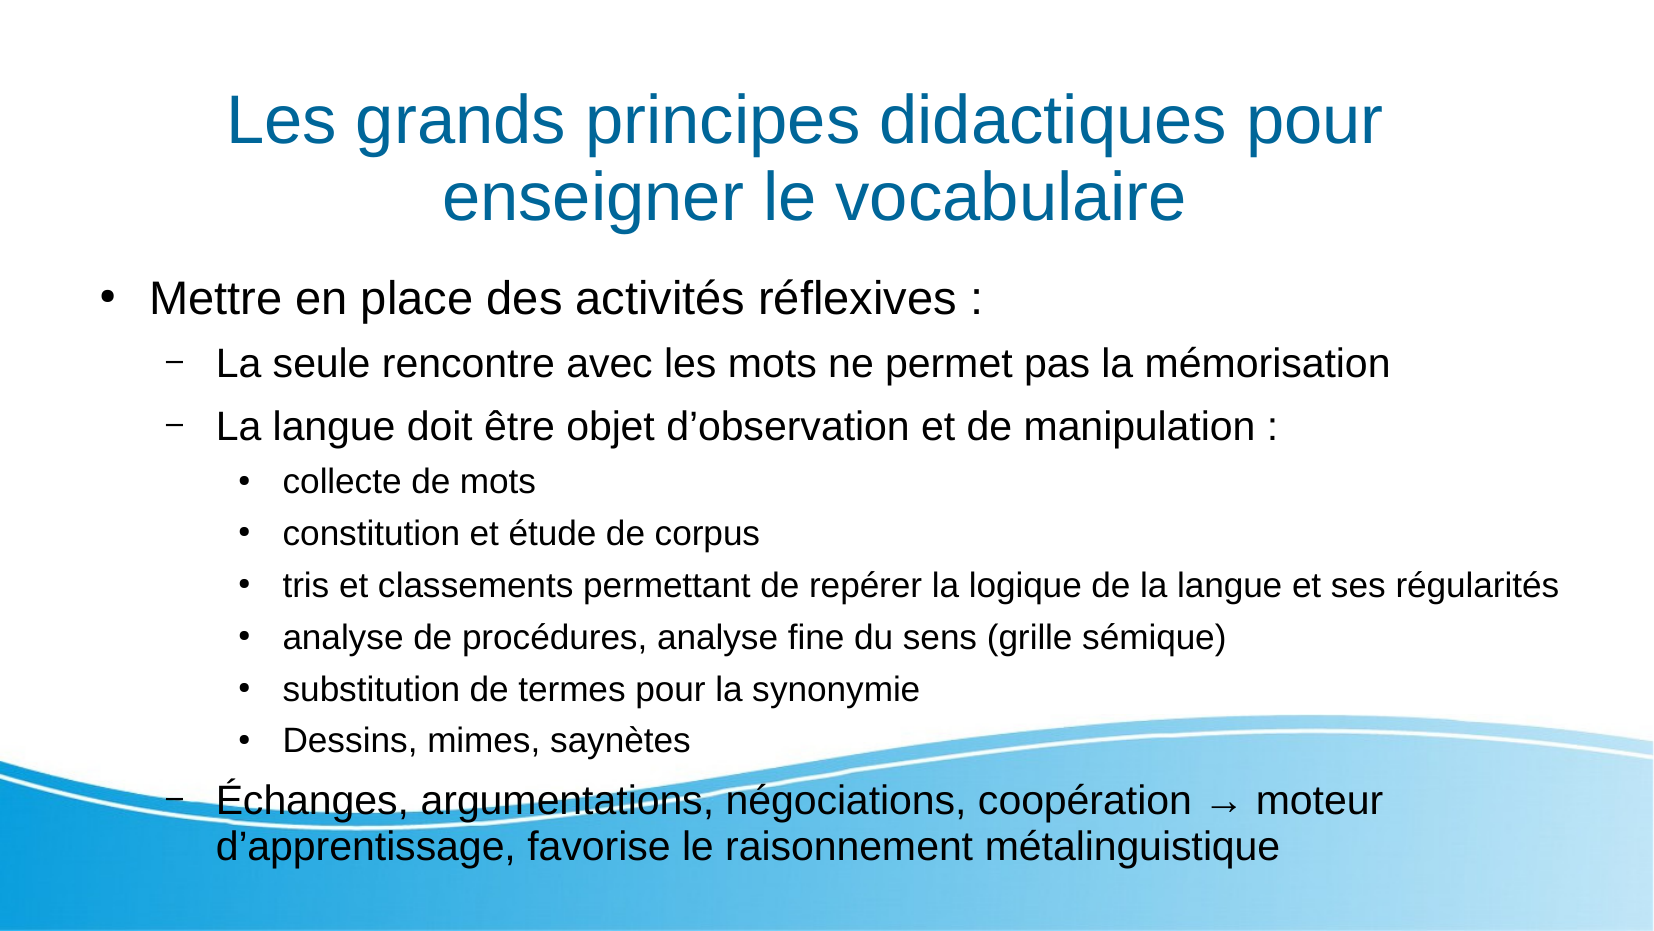

# Les grands principes didactiques pour enseigner le vocabulaire
Mettre en place des activités réflexives :
La seule rencontre avec les mots ne permet pas la mémorisation
La langue doit être objet d’observation et de manipulation :
collecte de mots
constitution et étude de corpus
tris et classements permettant de repérer la logique de la langue et ses régularités
analyse de procédures, analyse fine du sens (grille sémique)
substitution de termes pour la synonymie
Dessins, mimes, saynètes
Échanges, argumentations, négociations, coopération → moteur d’apprentissage, favorise le raisonnement métalinguistique